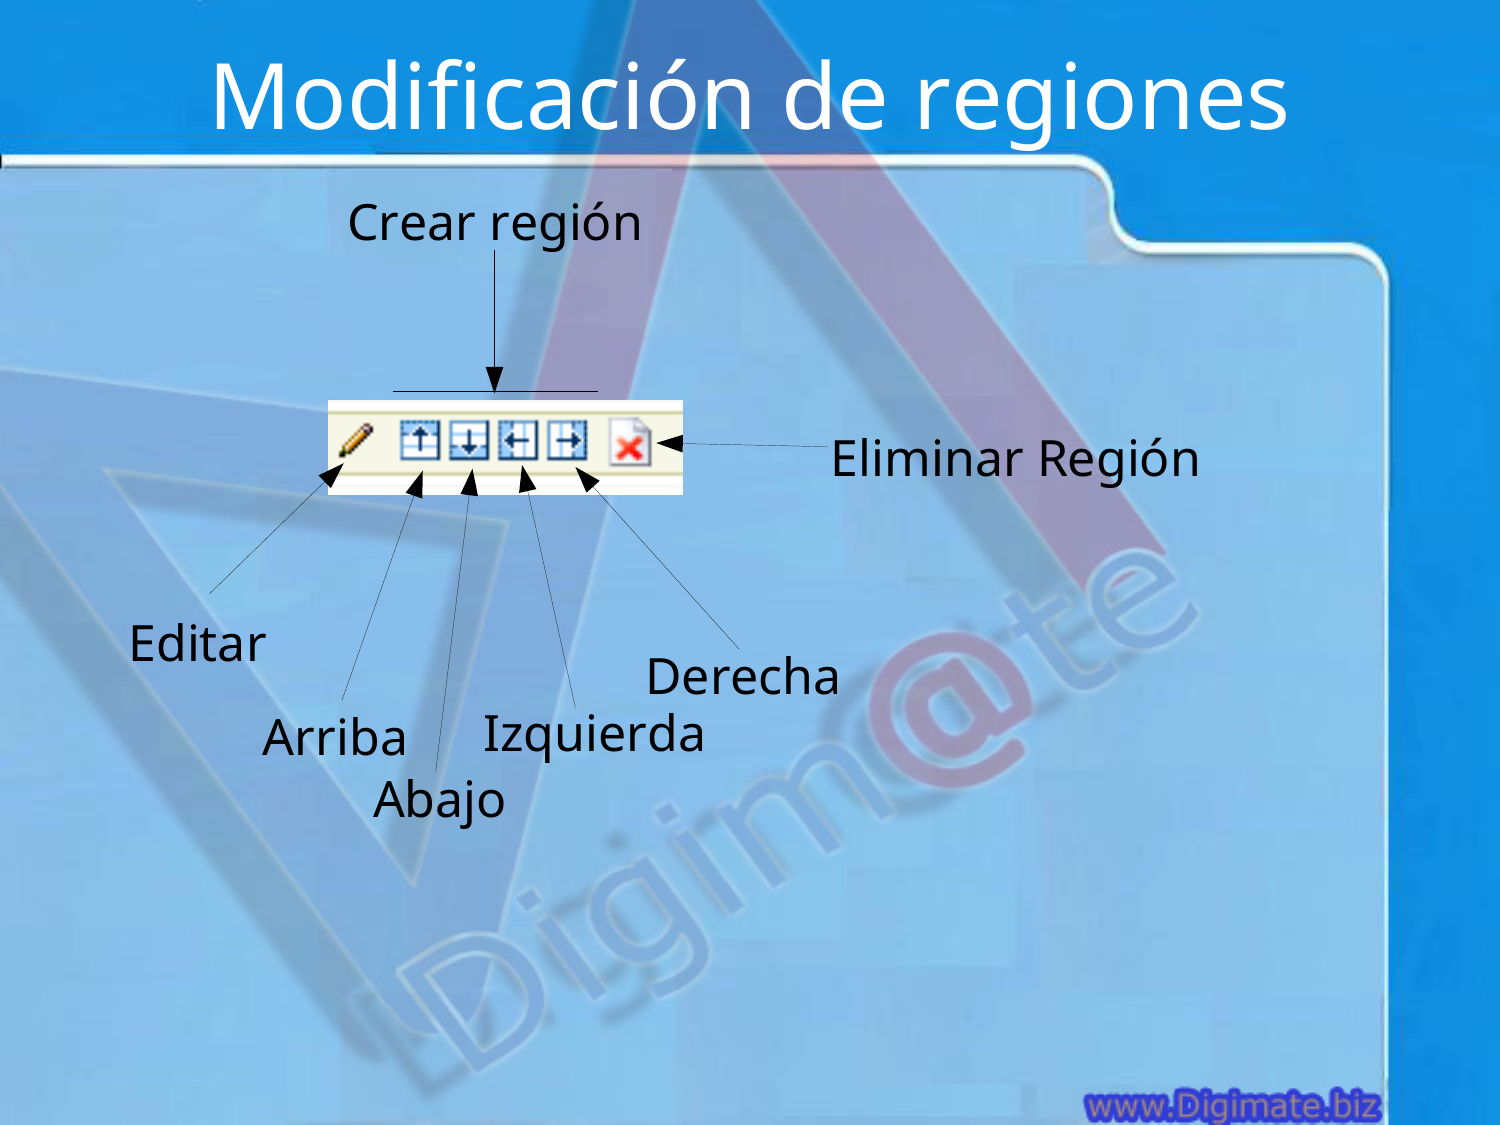

# Modificación de regiones
Crear región
Eliminar Región
Editar
Derecha
Izquierda
Arriba
Abajo